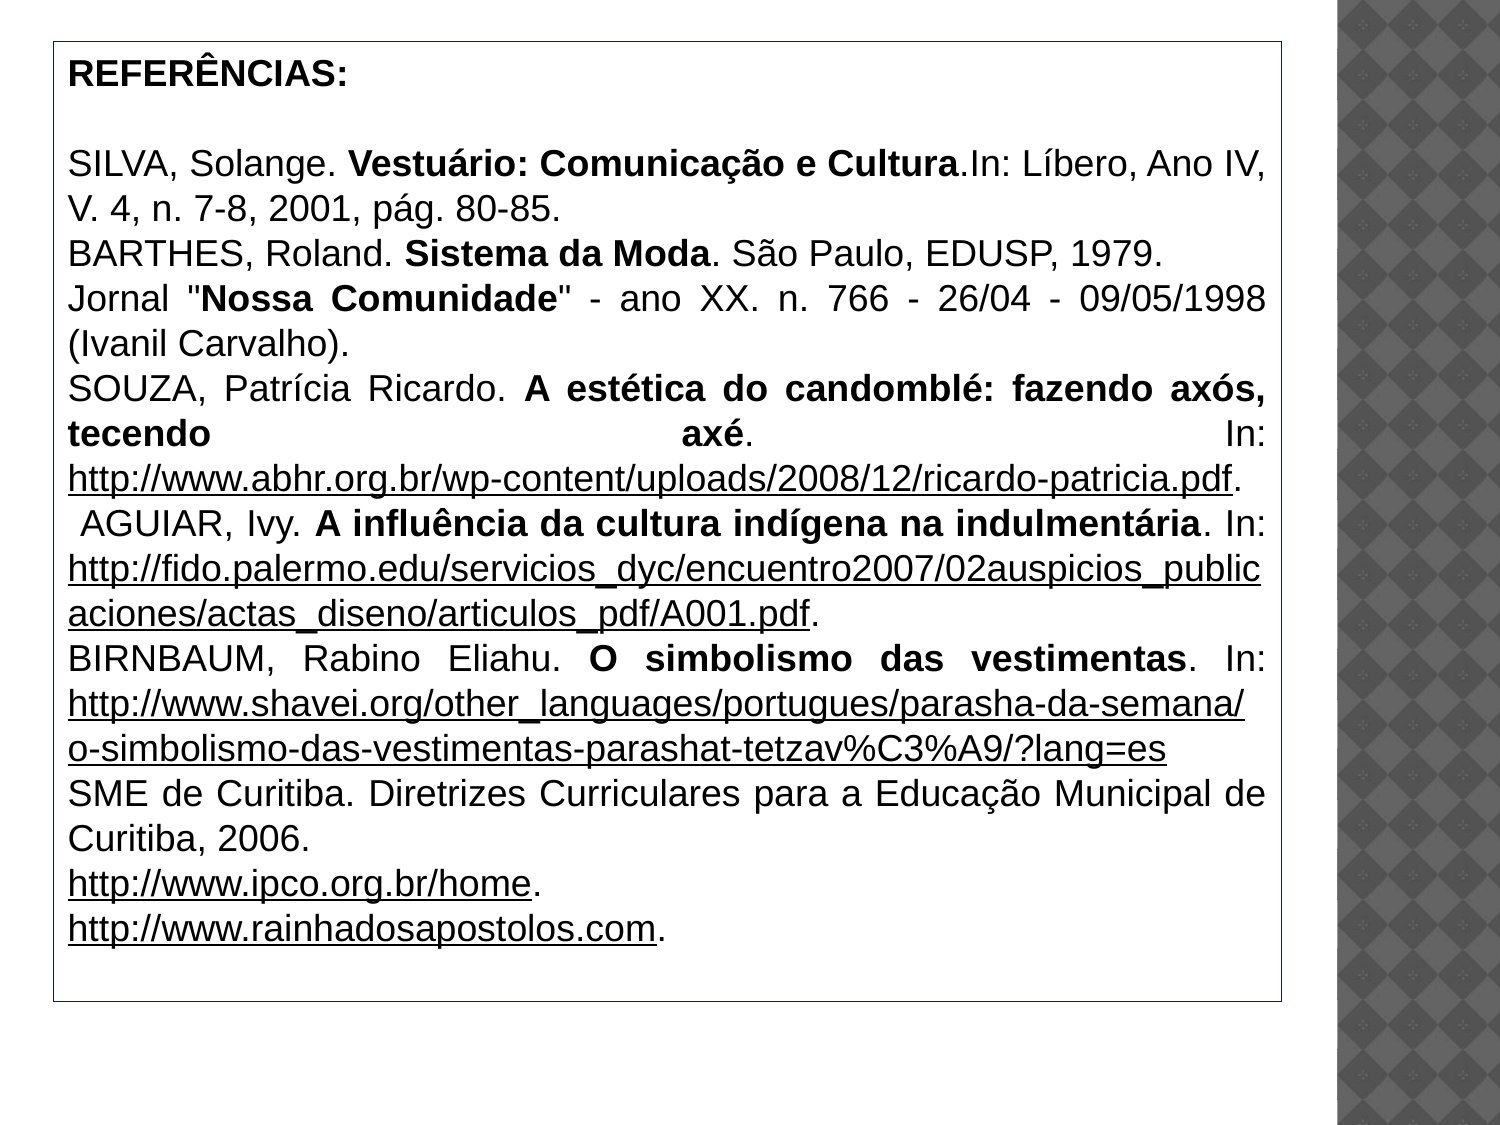

REFERÊNCIAS:
SILVA, Solange. Vestuário: Comunicação e Cultura.In: Líbero, Ano IV, V. 4, n. 7-8, 2001, pág. 80-85.
BARTHES, Roland. Sistema da Moda. São Paulo, EDUSP, 1979.
Jornal "Nossa Comunidade" - ano XX. n. 766 - 26/04 - 09/05/1998 (Ivanil Carvalho).
SOUZA, Patrícia Ricardo. A estética do candomblé: fazendo axós, tecendo axé. In: http://www.abhr.org.br/wp-content/uploads/2008/12/ricardo-patricia.pdf.
 AGUIAR, Ivy. A influência da cultura indígena na indulmentária. In: http://fido.palermo.edu/servicios_dyc/encuentro2007/02auspicios_publicaciones/actas_diseno/articulos_pdf/A001.pdf.
BIRNBAUM, Rabino Eliahu. O simbolismo das vestimentas. In: http://www.shavei.org/other_languages/portugues/parasha-da-semana/o-simbolismo-das-vestimentas-parashat-tetzav%C3%A9/?lang=es
SME de Curitiba. Diretrizes Curriculares para a Educação Municipal de Curitiba, 2006.
http://www.ipco.org.br/home.
http://www.rainhadosapostolos.com.